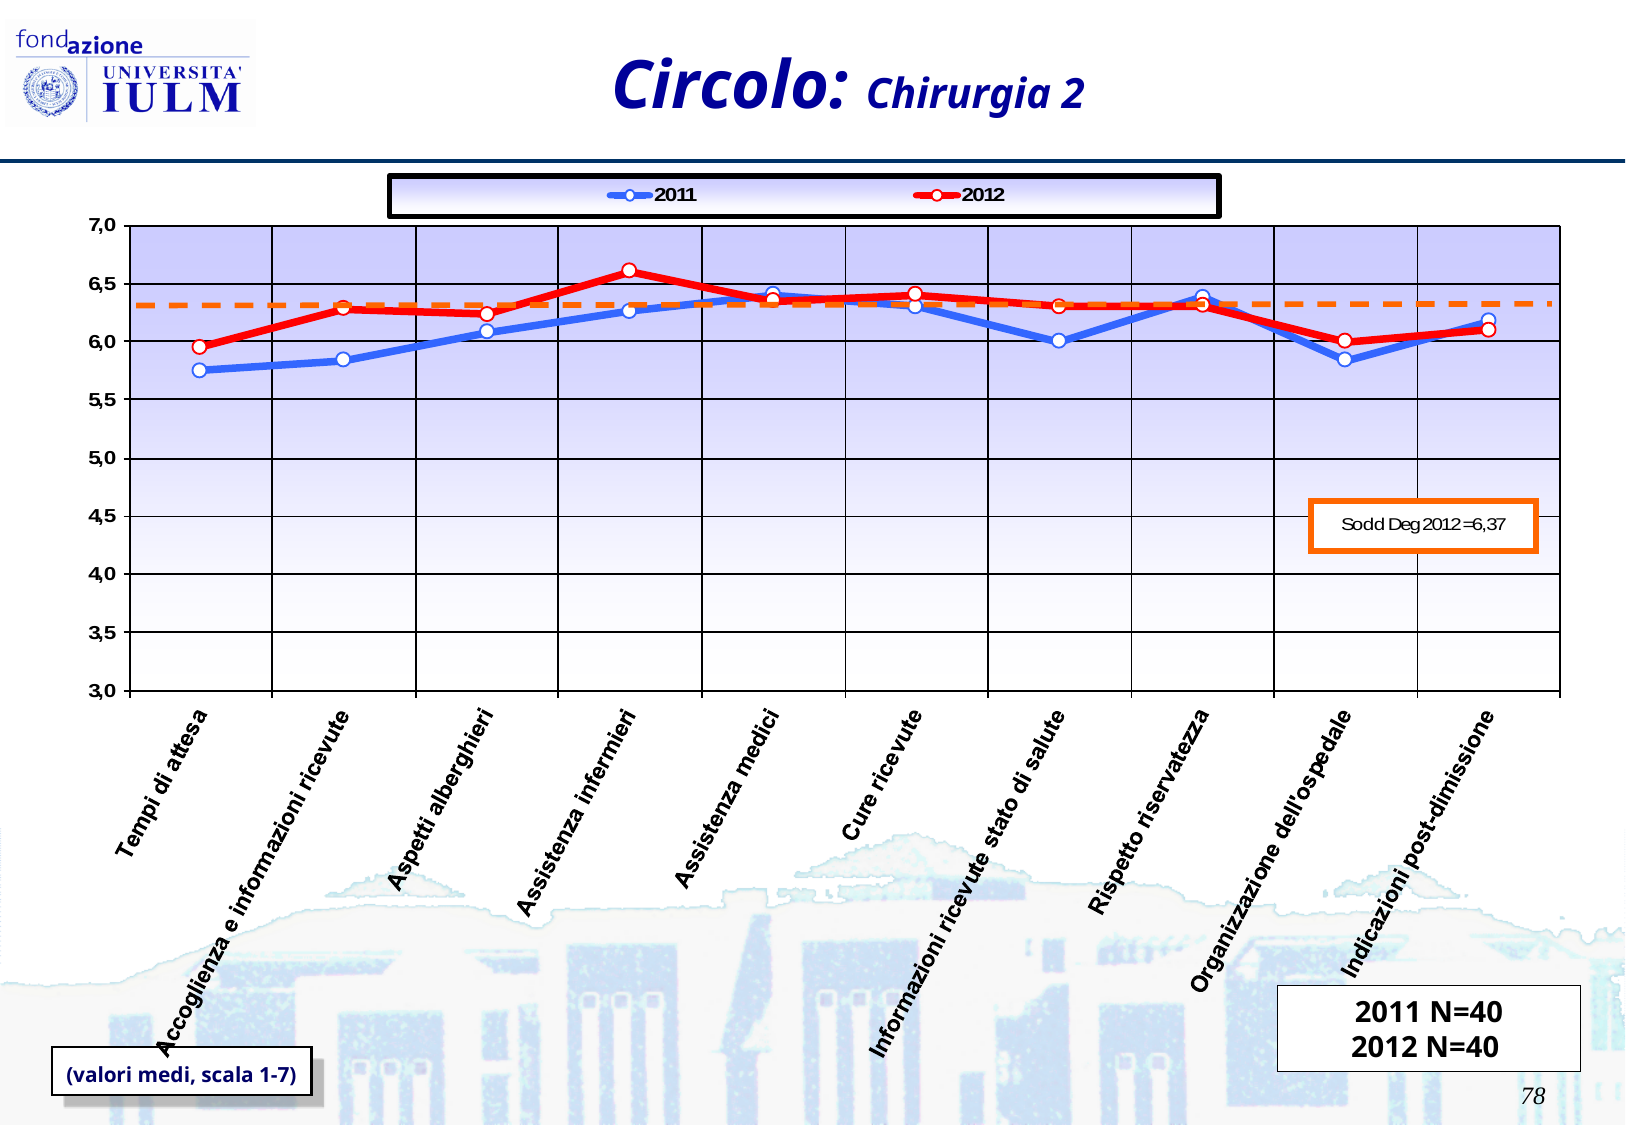

Circolo: Chirurgia 2
2011 N=40
2012 N=40
(valori medi, scala 1-7)